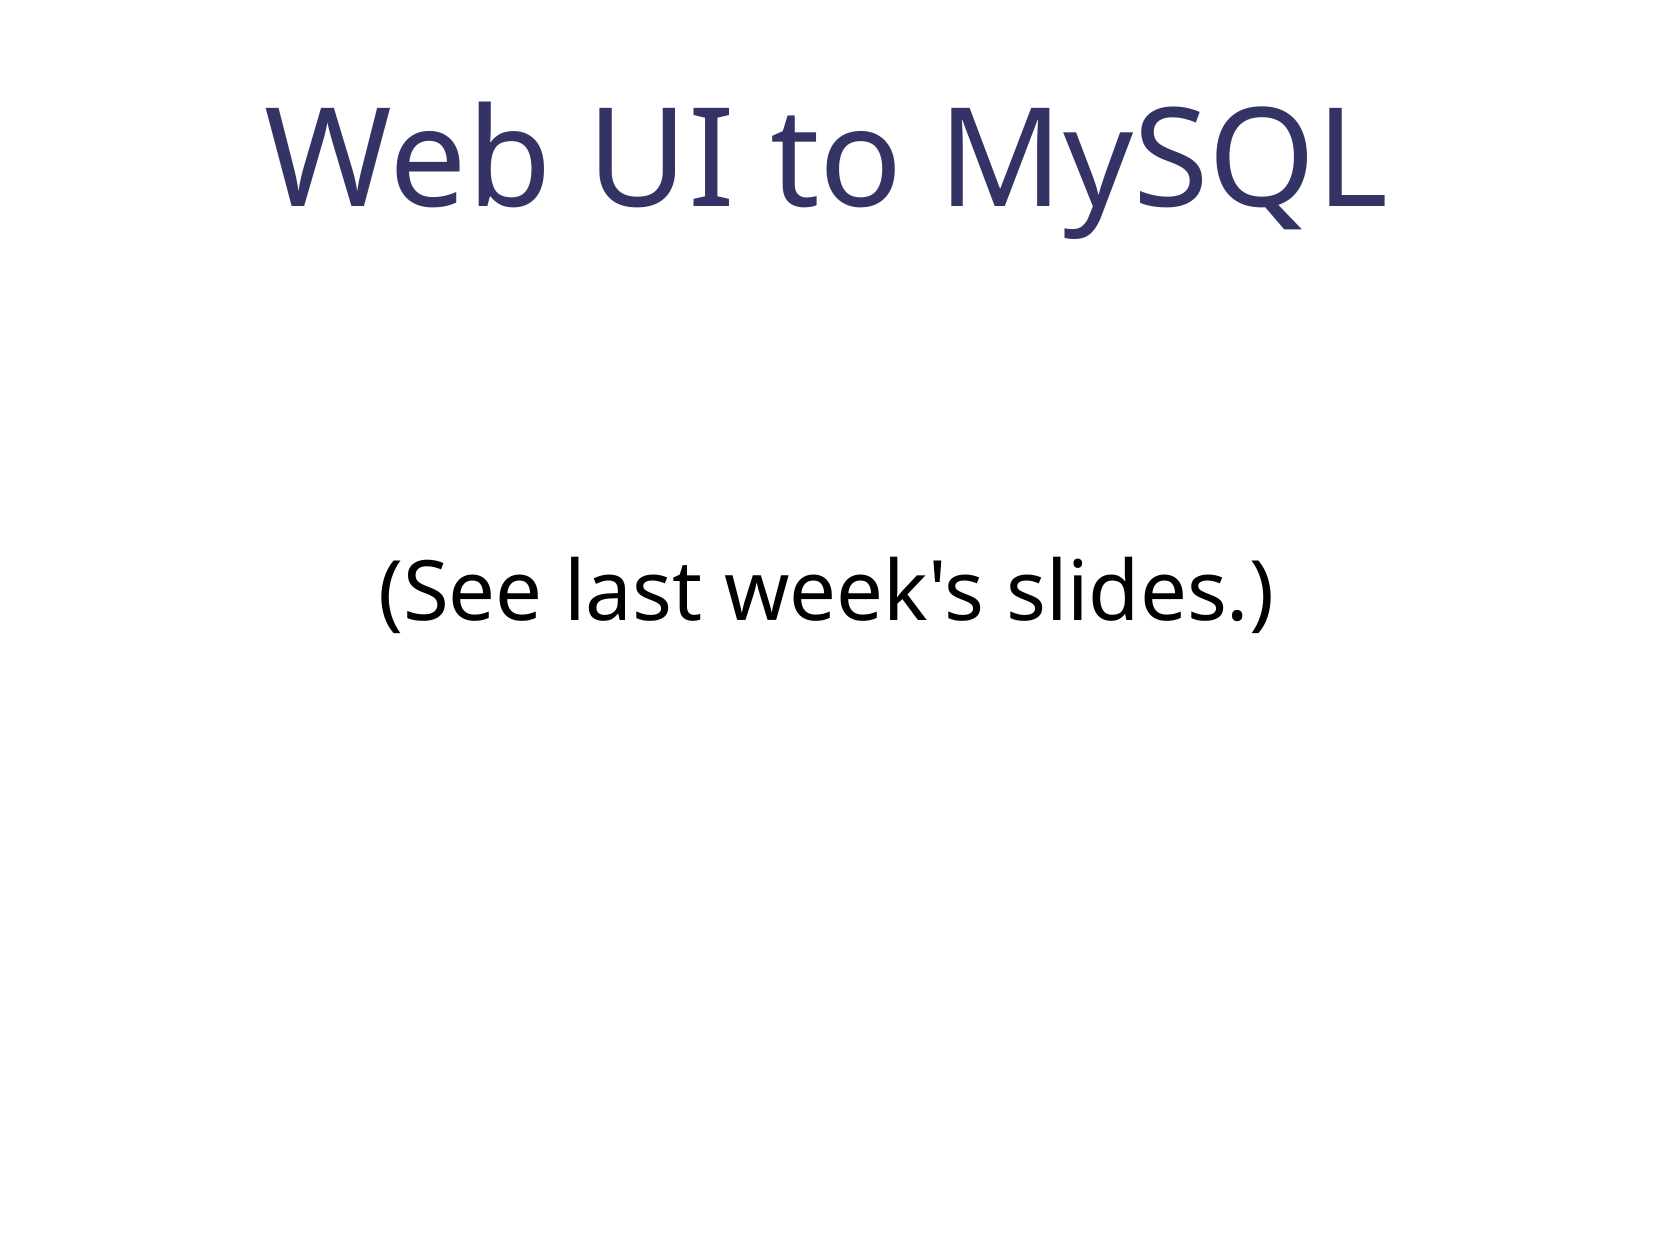

# Web UI to MySQL
(See last week's slides.)